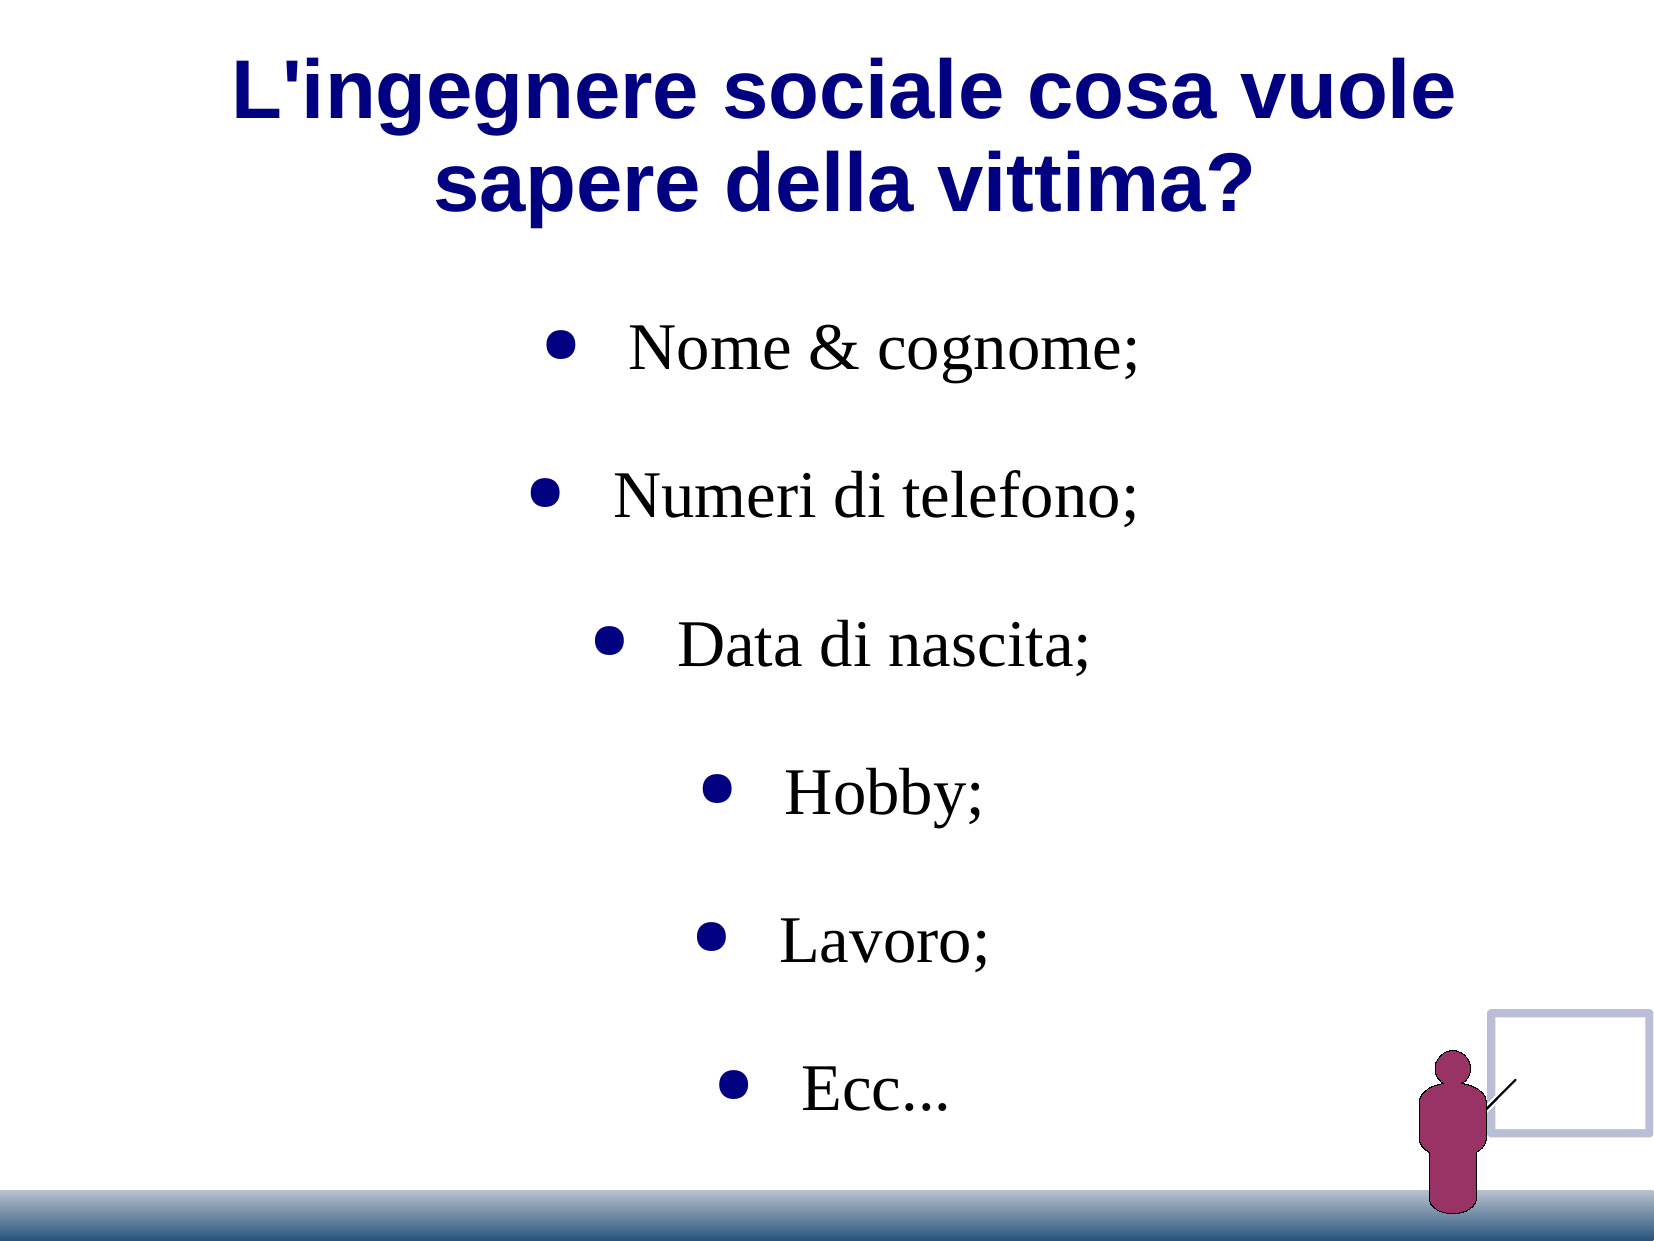

# L'ingegnere sociale cosa vuole sapere della vittima?
 Nome & cognome;
 Numeri di telefono;
 Data di nascita;
 Hobby;
 Lavoro;
 Ecc...